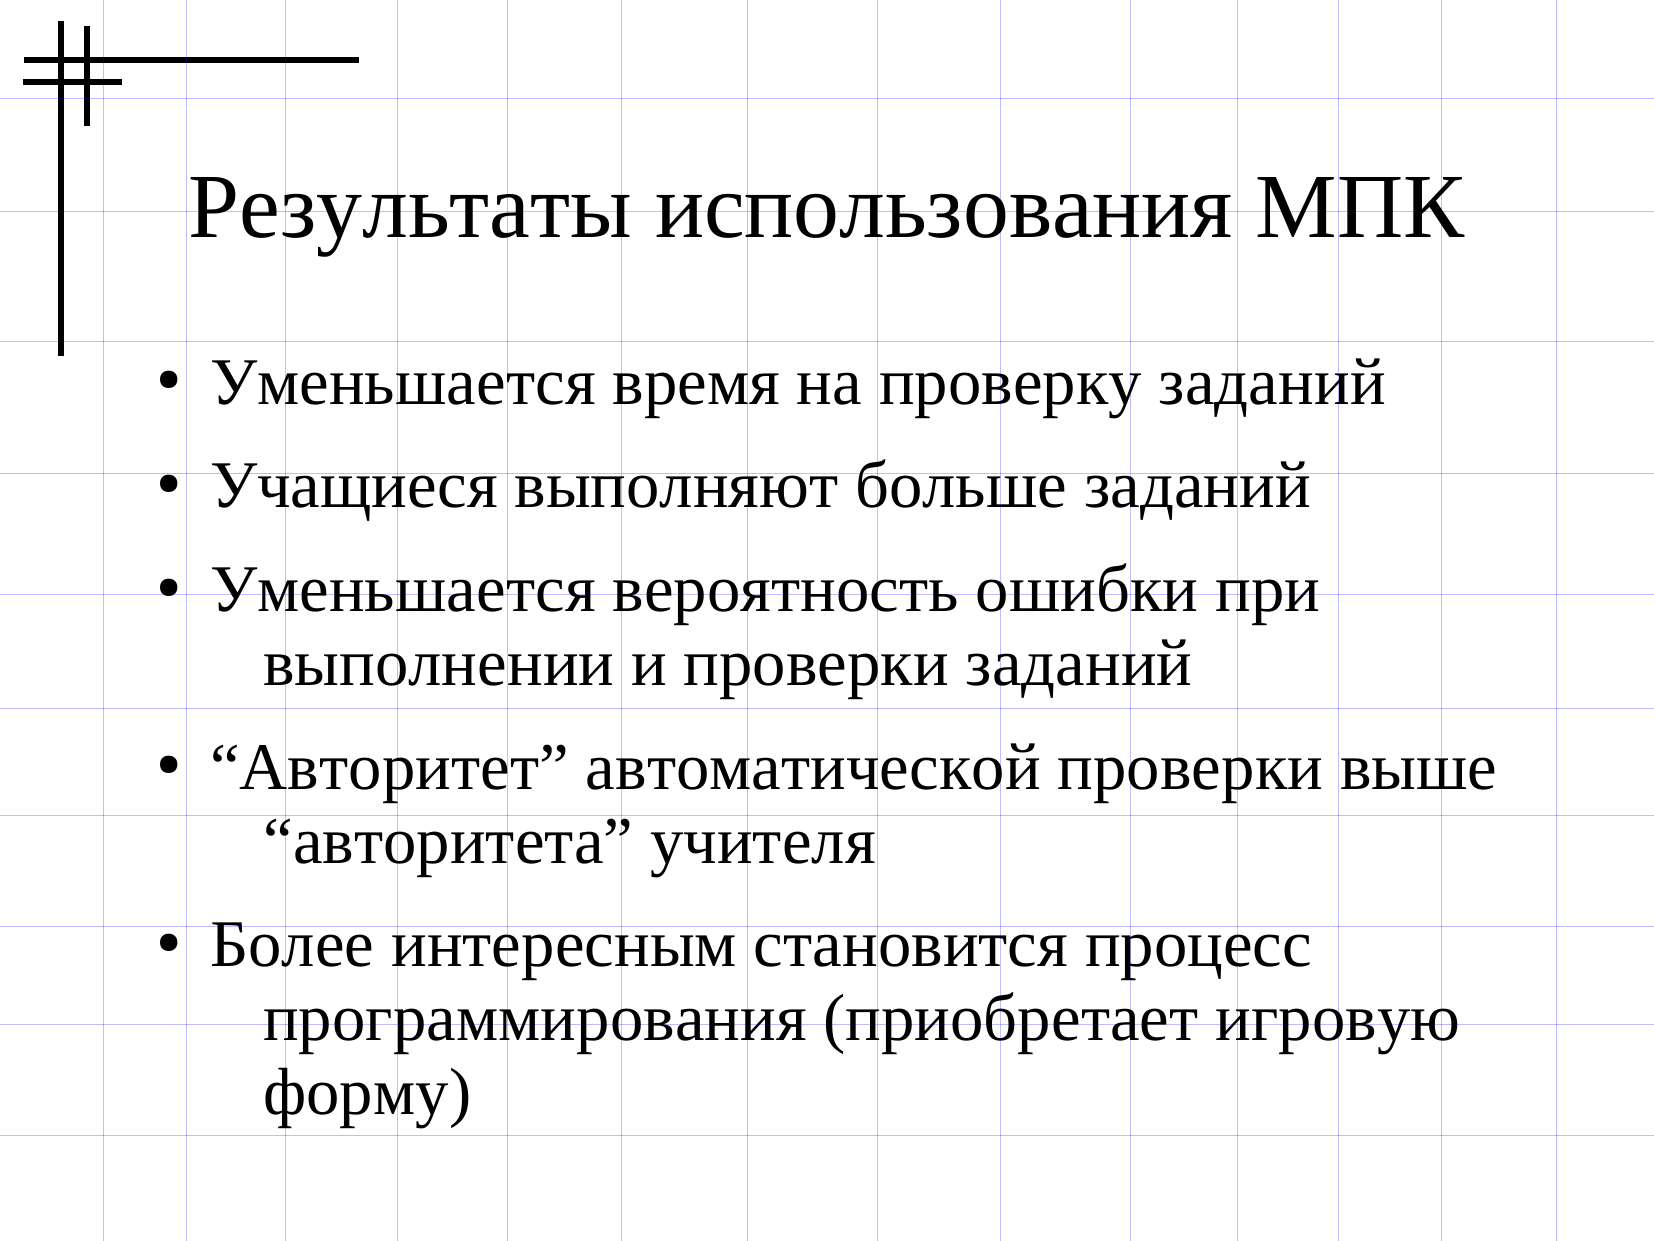

# Результаты использования МПК
Уменьшается время на проверку заданий
Учащиеся выполняют больше заданий
Уменьшается вероятность ошибки при выполнении и проверки заданий
“Авторитет” автоматической проверки выше “авторитета” учителя
Более интересным становится процесс программирования (приобретает игровую форму)